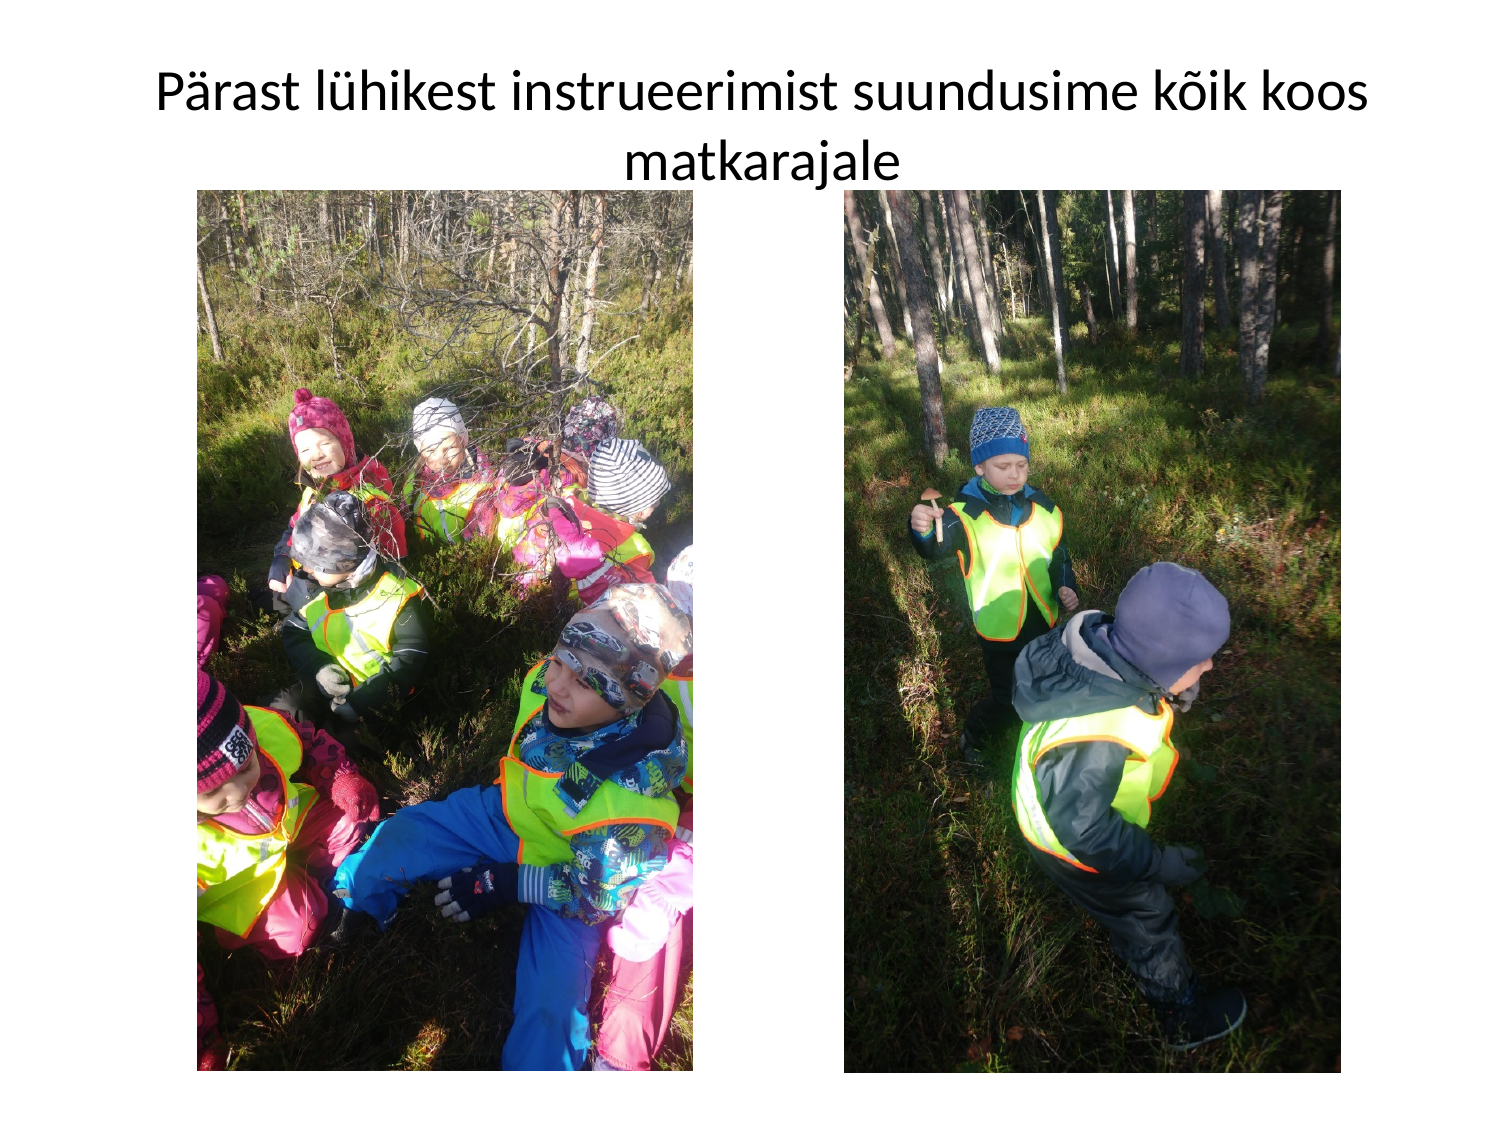

# Pärast lühikest instrueerimist suundusime kõik koos matkarajale